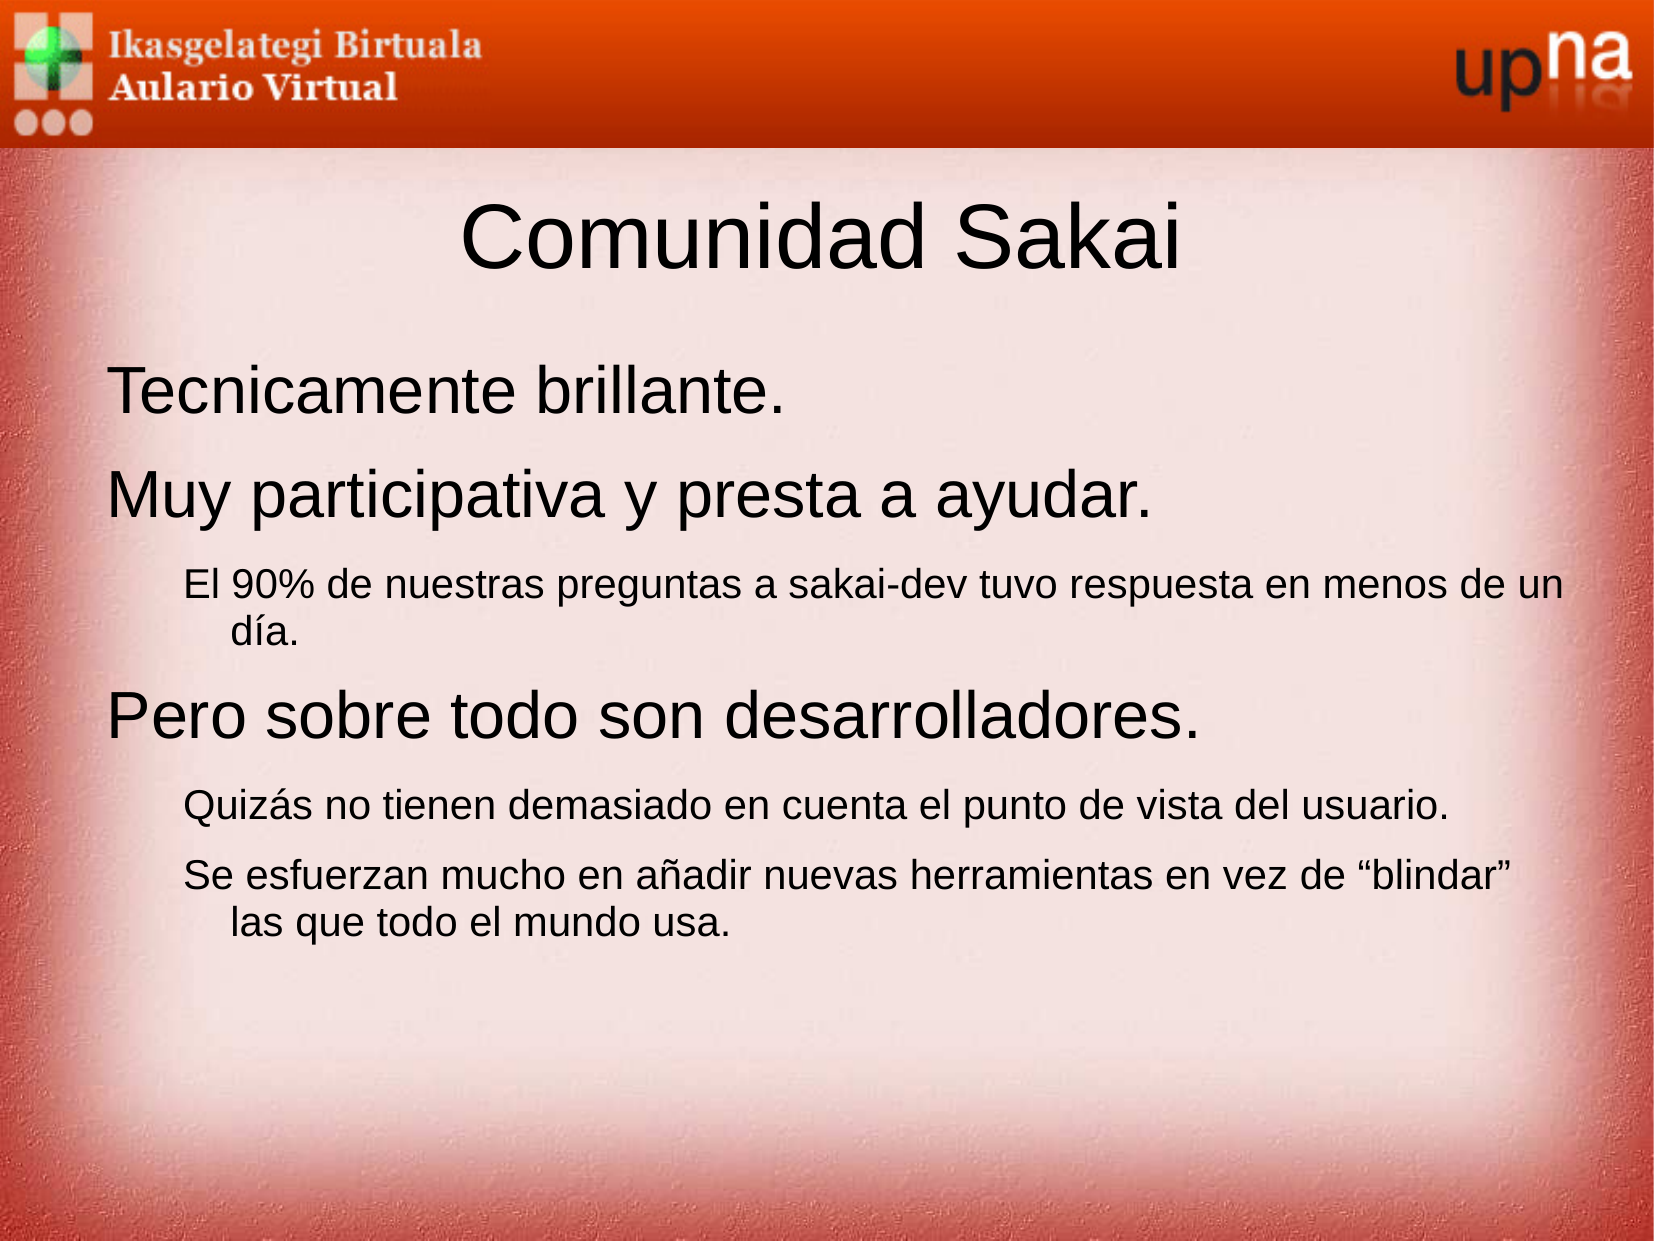

# Comunidad Sakai
Tecnicamente brillante.
Muy participativa y presta a ayudar.
El 90% de nuestras preguntas a sakai-dev tuvo respuesta en menos de un día.
Pero sobre todo son desarrolladores.
Quizás no tienen demasiado en cuenta el punto de vista del usuario.
Se esfuerzan mucho en añadir nuevas herramientas en vez de “blindar” las que todo el mundo usa.